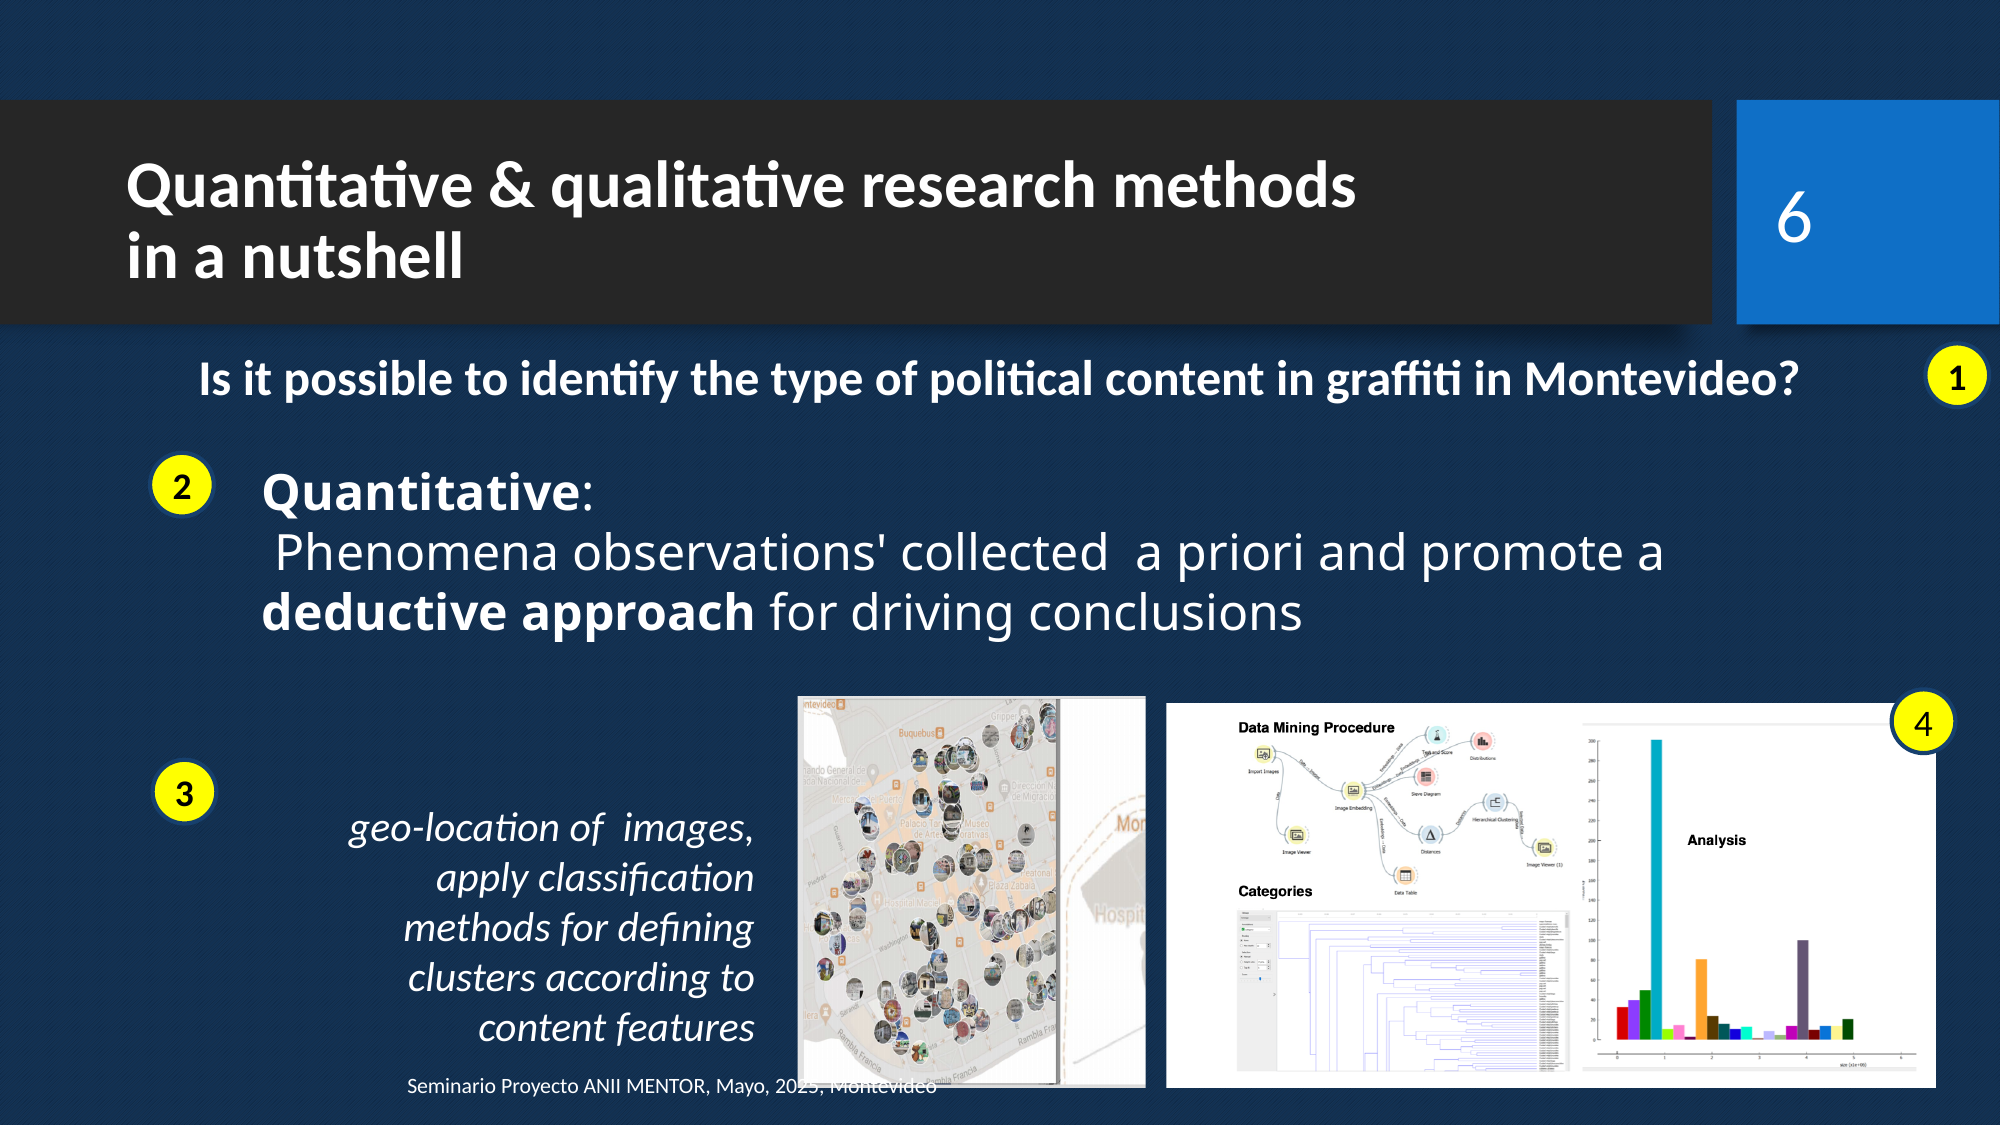

# Quantitative & qualitative research methods in a nutshell
Is it possible to identify the type of political content in graffiti in Montevideo?
1
2
Quantitative:
 Phenomena observations' collected a priori and promote a deductive approach for driving conclusions
4
3
geo-location of images, apply classification methods for defining clusters according to content features
Seminario Proyecto ANII MENTOR, Mayo, 2025, Montevideo